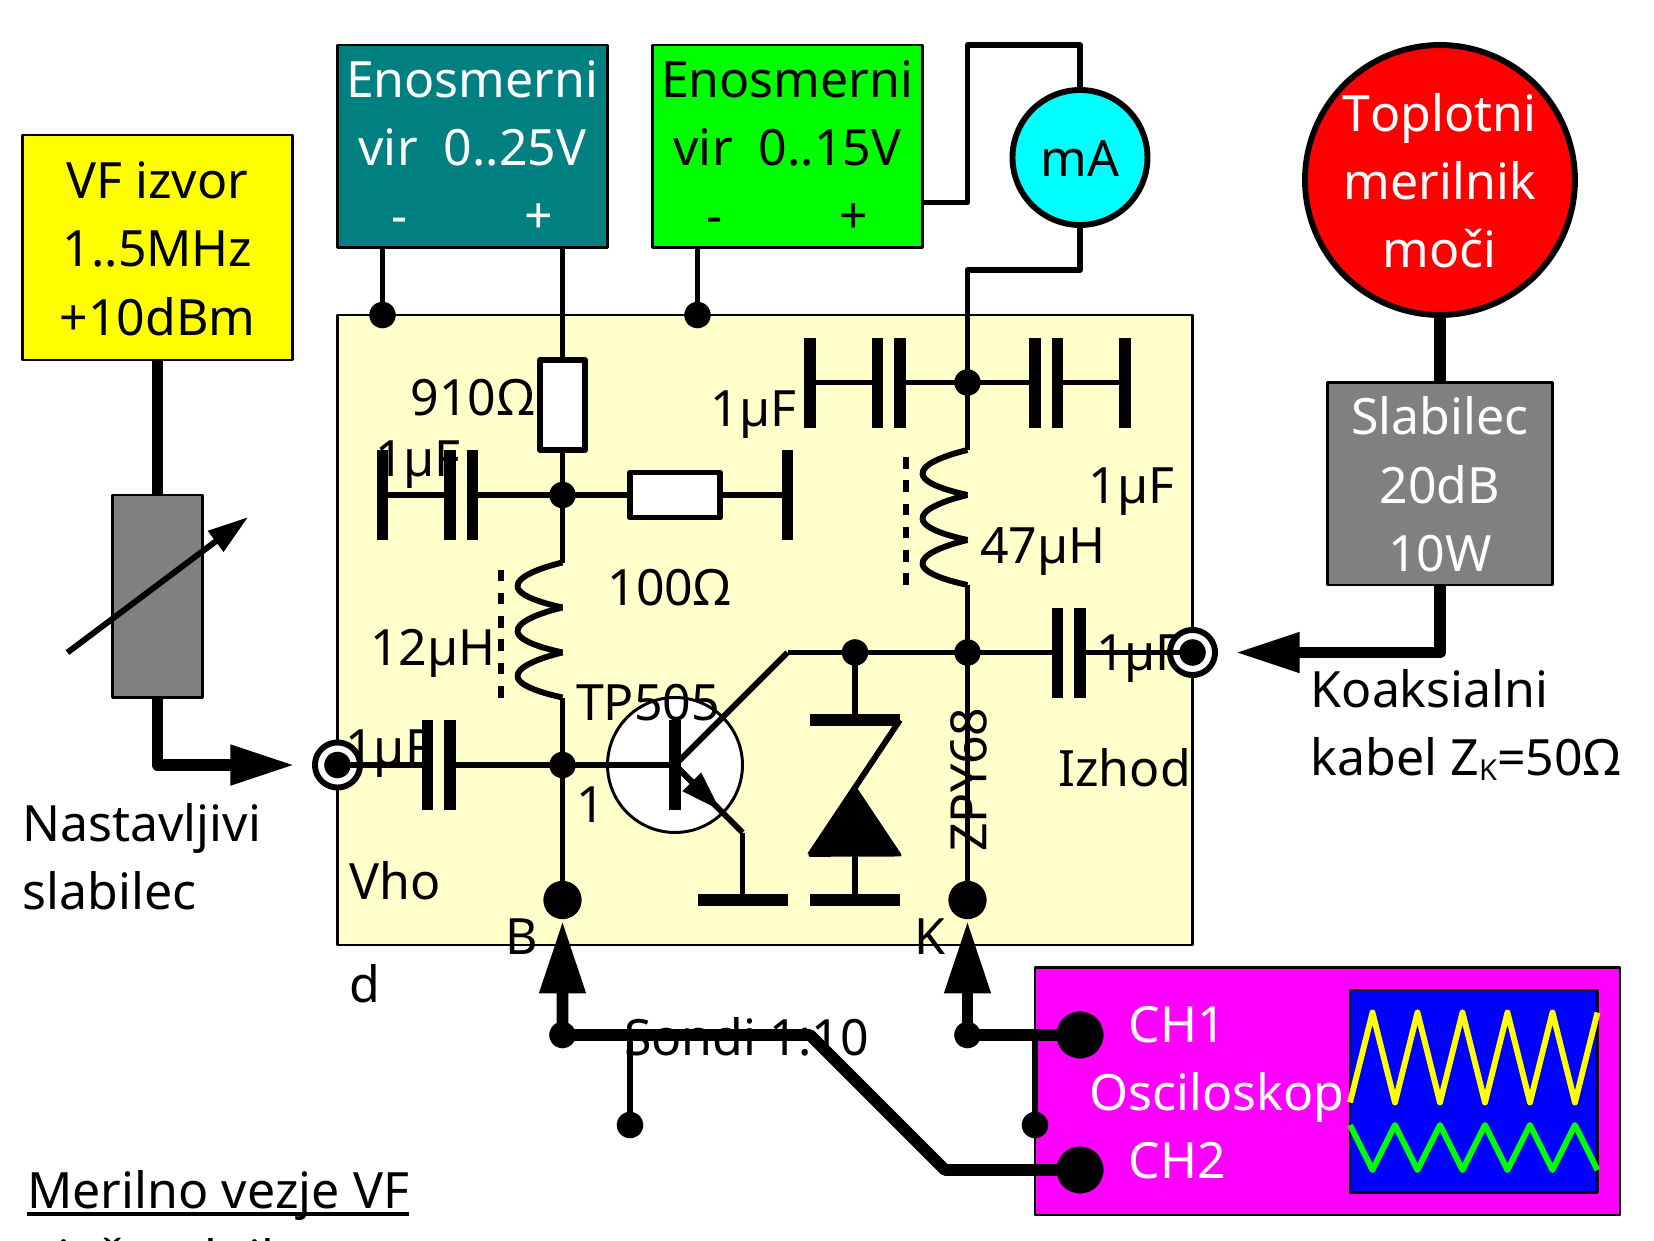

Enosmerni
vir 0..25V
- +
Enosmerni
vir 0..15V
- +
Toplotni
merilnik
moči
mA
VF izvor
1..5MHz
+10dBm
910Ω
1μF
Slabilec
20dB
10W
1μF
1μF
47μH
100Ω
12μH
1μF
TP5051
Koaksialni
kabel ZK=50Ω
1μF
Izhod
ZPY68
Nastavljivi
slabilec
Vhod
B K
Sondi 1:10
 CH1
Osciloskop
 CH2
Merilno vezje VF ojačevalnika